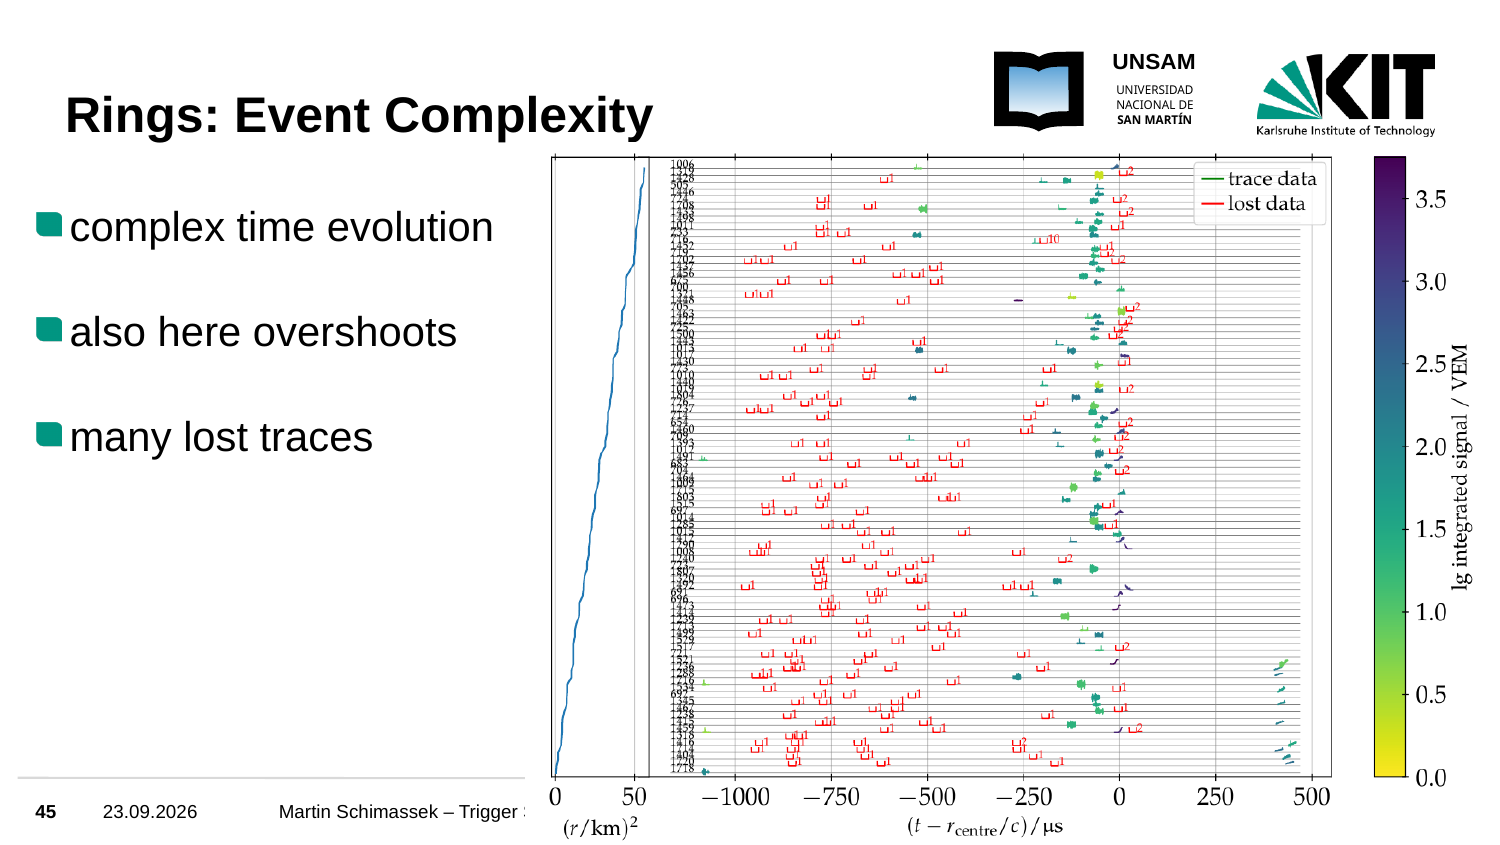

# Rings: Event Complexity
complex time evolution
also here overshoots
many lost traces